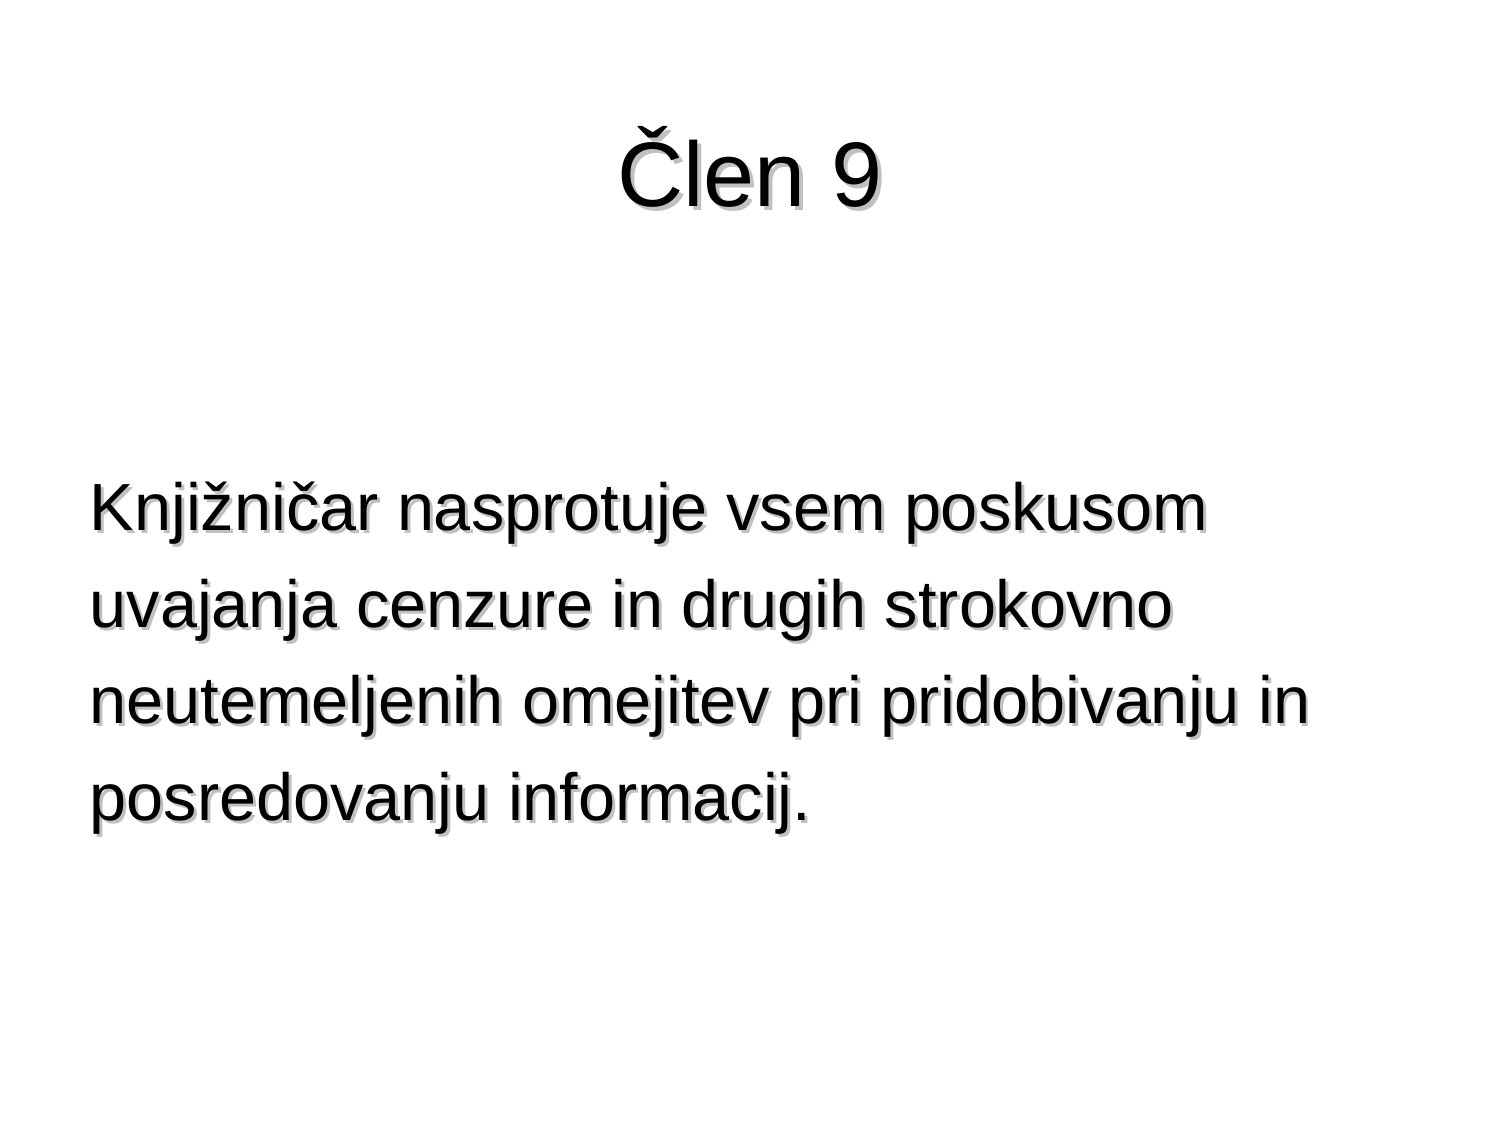

# Člen 9
Knjižničar nasprotuje vsem poskusom
uvajanja cenzure in drugih strokovno
neutemeljenih omejitev pri pridobivanju in
posredovanju informacij.
14
Oddelek za bibliotekarstvo, informacijsko znanost in knjigarstvo, Filozofska fakulteta